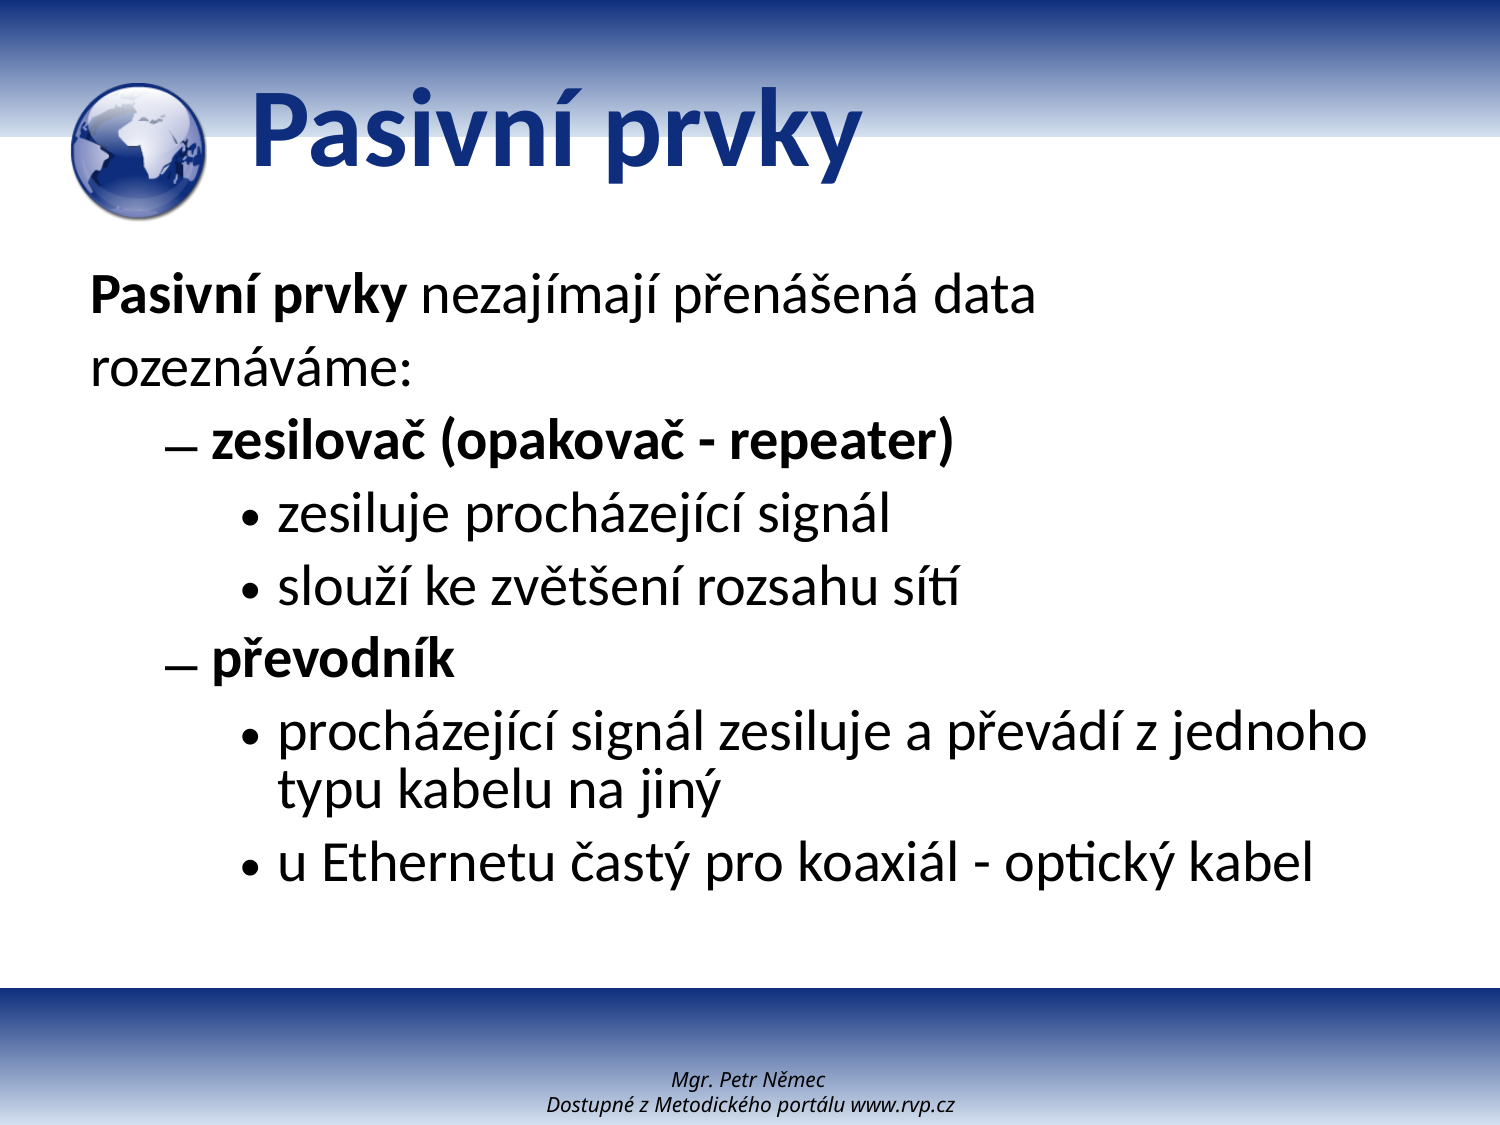

# Pasivní prvky
Pasivní prvky nezajímají přenášená data
rozeznáváme:
zesilovač (opakovač - repeater)
zesiluje procházející signál
slouží ke zvětšení rozsahu sítí
převodník
procházející signál zesiluje a převádí z jednoho typu kabelu na jiný
u Ethernetu častý pro koaxiál - optický kabel